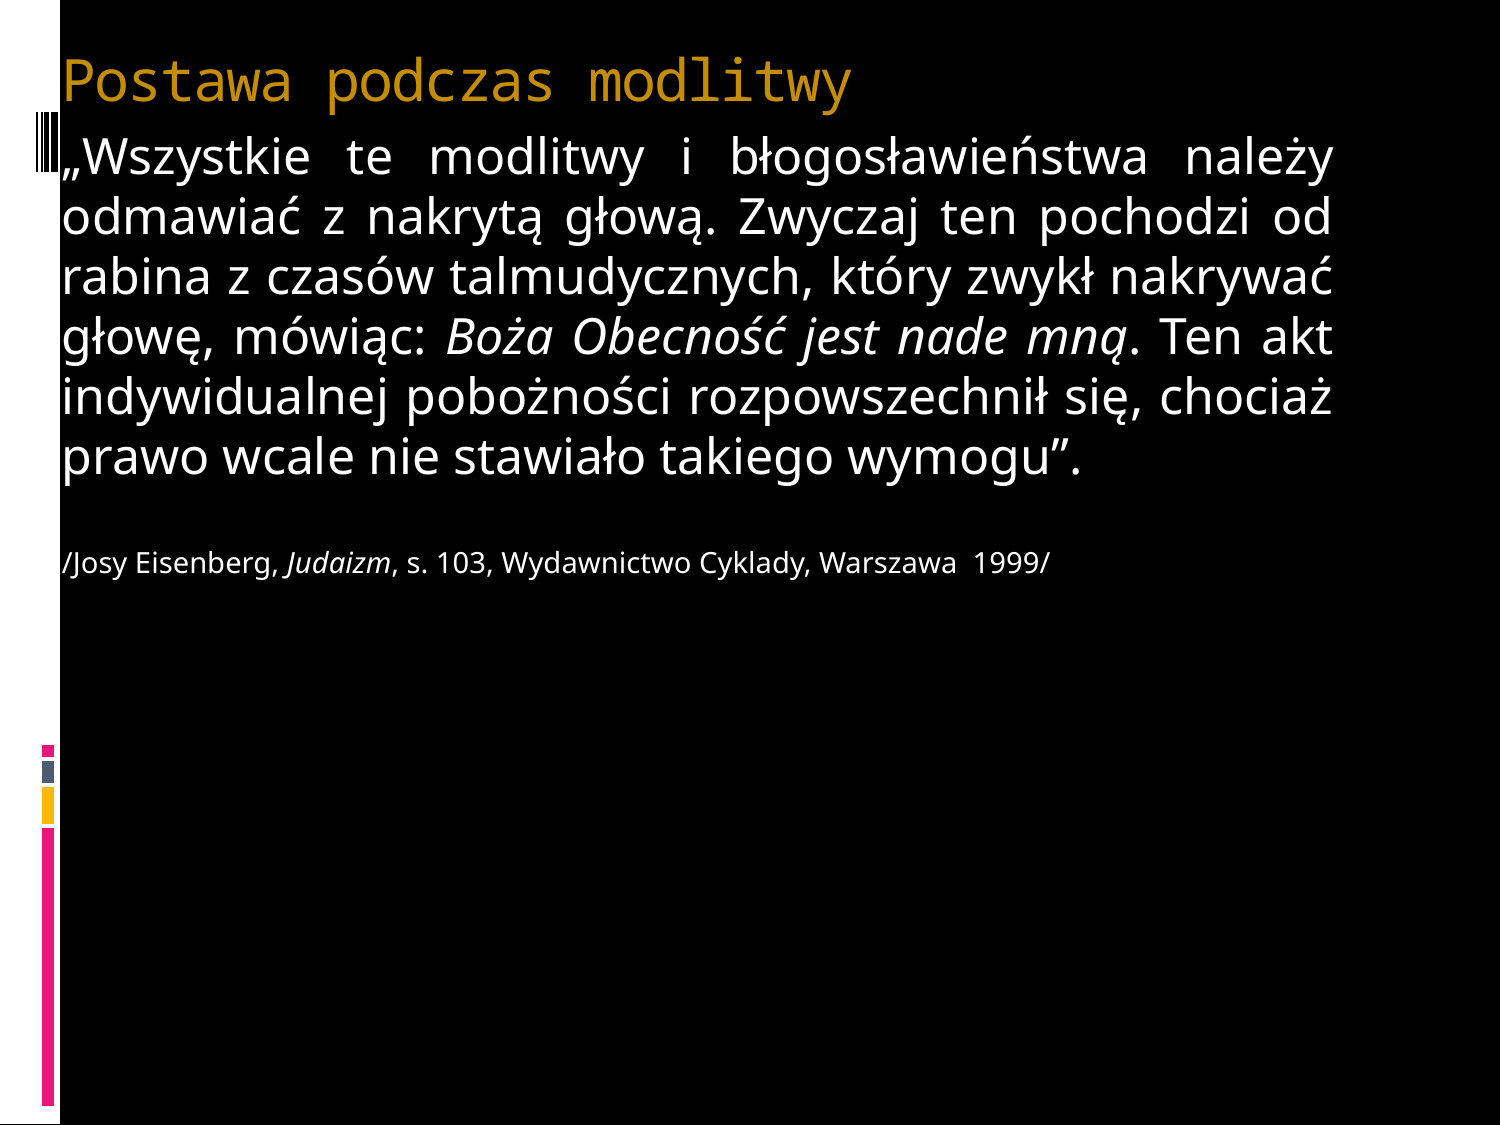

# Postawa podczas modlitwy
„Wszystkie te modlitwy i błogosławieństwa należy odmawiać z nakrytą głową. Zwyczaj ten pochodzi od rabina z czasów talmudycznych, który zwykł nakrywać głowę, mówiąc: Boża Obecność jest nade mną. Ten akt indywidualnej pobożności rozpowszechnił się, chociaż prawo wcale nie stawiało takiego wymogu”.
/Josy Eisenberg, Judaizm, s. 103, Wydawnictwo Cyklady, Warszawa 1999/